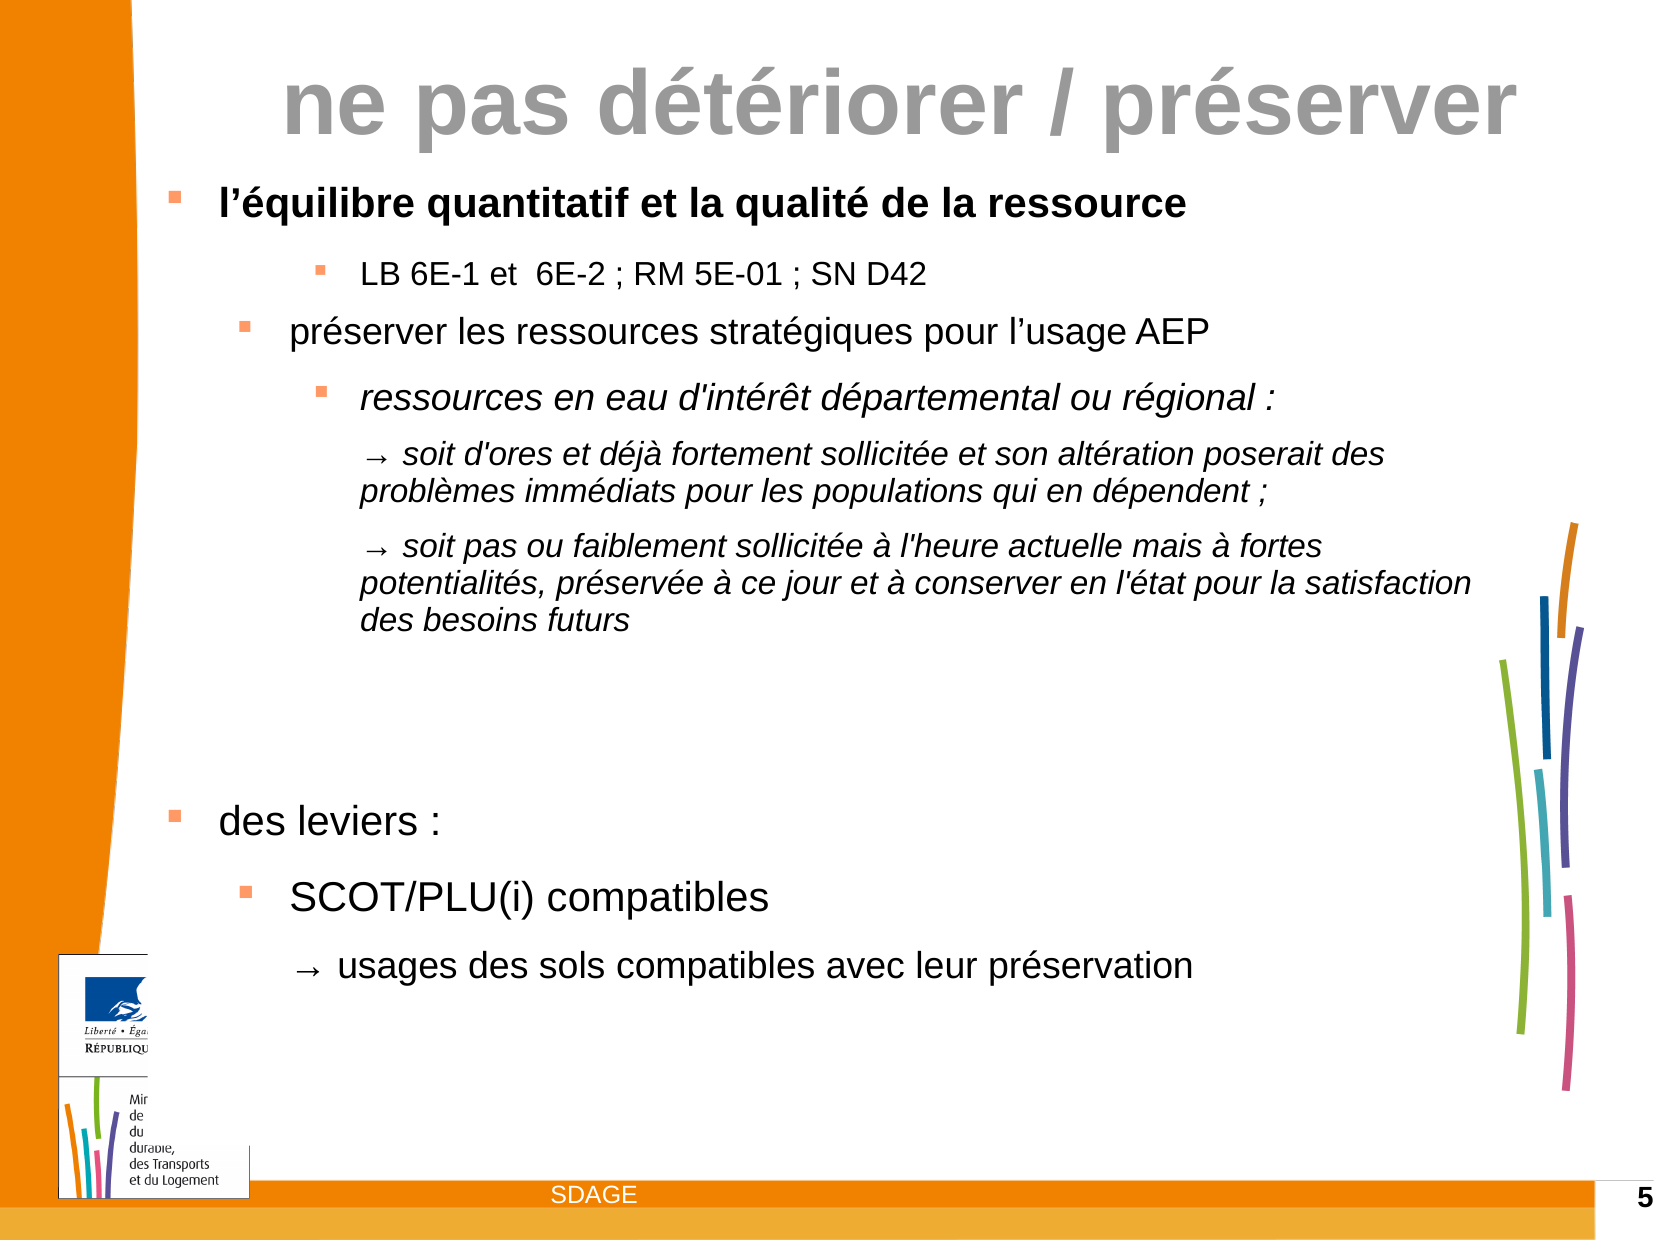

# ne pas détériorer / préserver
l’équilibre quantitatif et la qualité de la ressource
LB 6E-1 et 6E-2 ; RM 5E-01 ; SN D42
préserver les ressources stratégiques pour l’usage AEP
ressources en eau d'intérêt départemental ou régional :
→ soit d'ores et déjà fortement sollicitée et son altération poserait des problèmes immédiats pour les populations qui en dépendent ;
→ soit pas ou faiblement sollicitée à l'heure actuelle mais à fortes potentialités, préservée à ce jour et à conserver en l'état pour la satisfaction des besoins futurs
des leviers :
SCOT/PLU(i) compatibles
→ usages des sols compatibles avec leur préservation
avril 2019
SDAGE
5